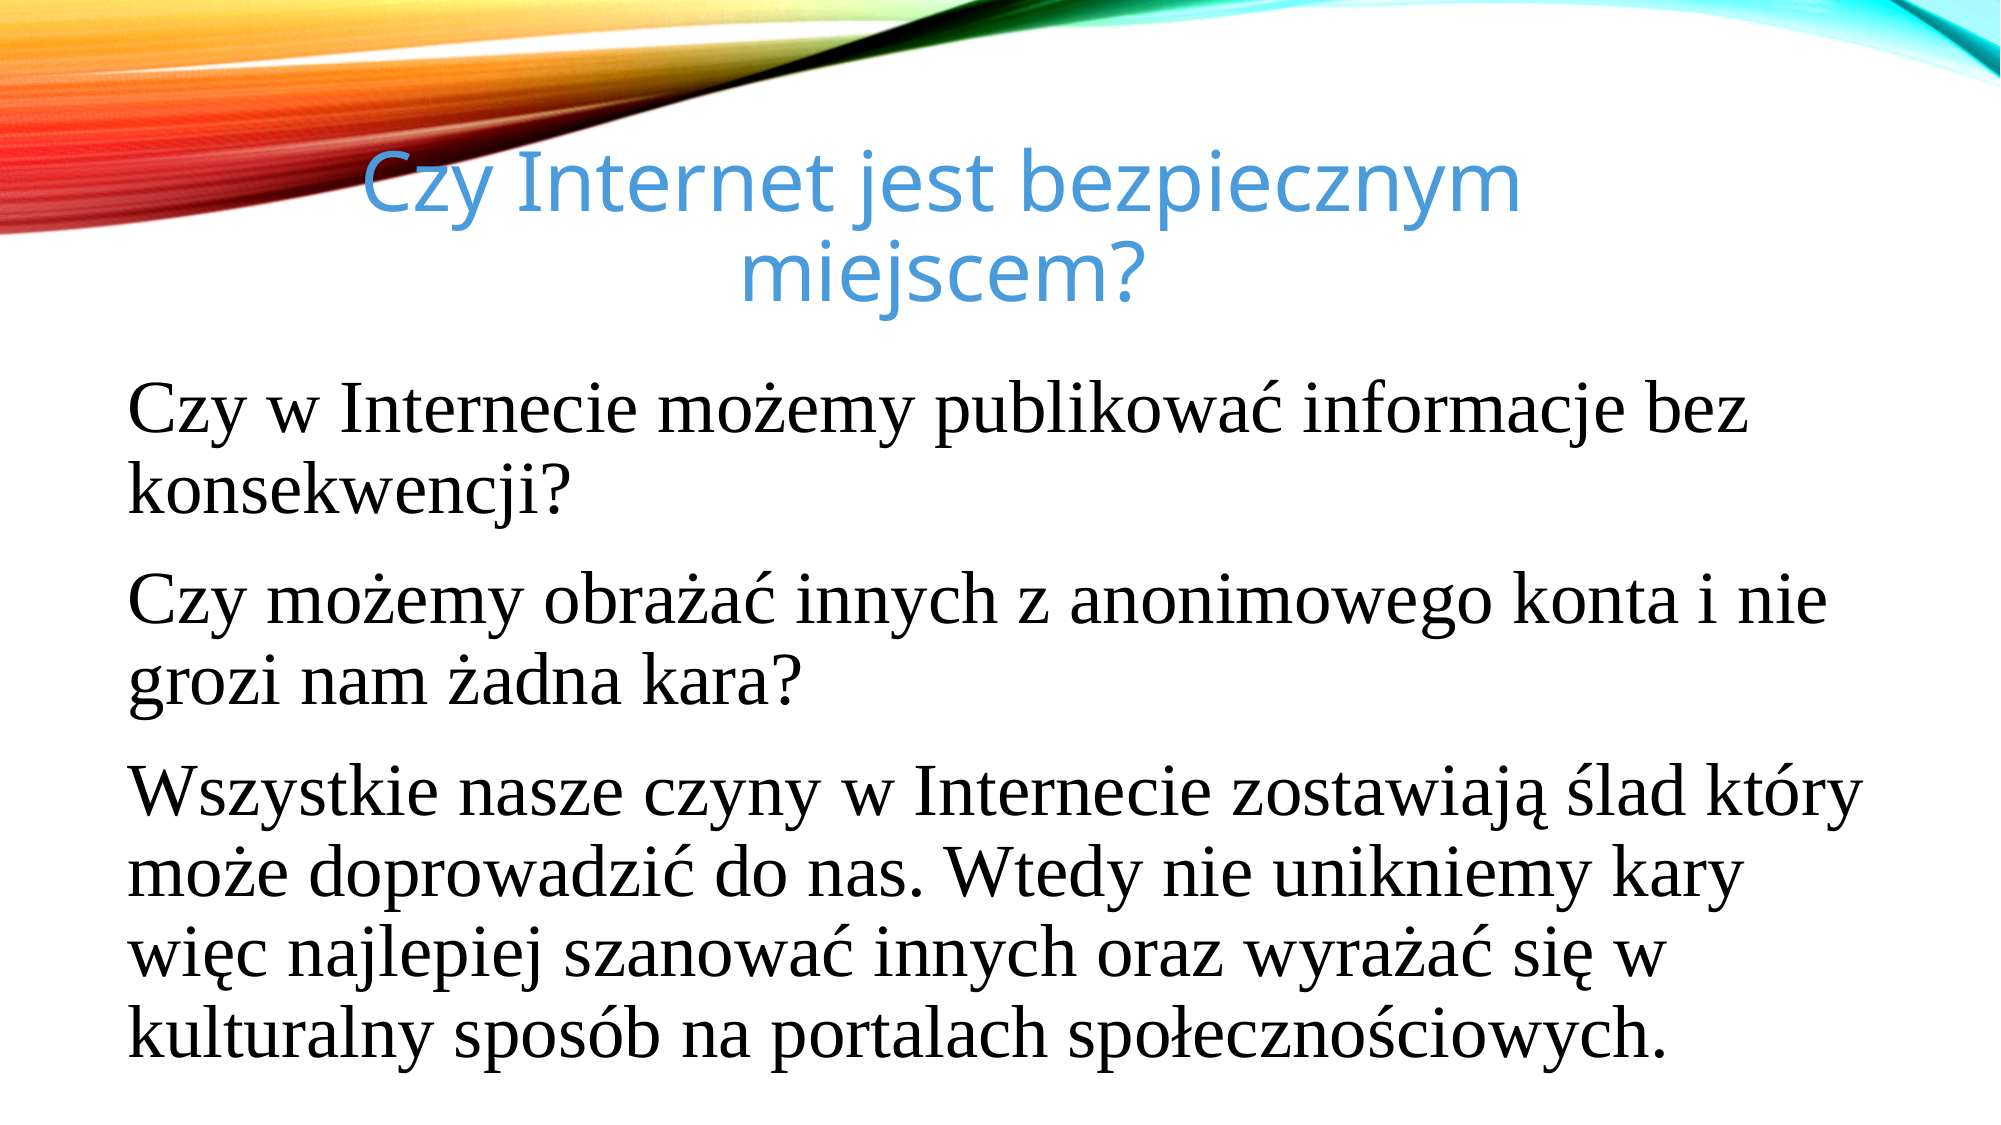

# Czy Internet jest bezpiecznym miejscem?
Czy w Internecie możemy publikować informacje bez konsekwencji?
Czy możemy obrażać innych z anonimowego konta i nie grozi nam żadna kara?
Wszystkie nasze czyny w Internecie zostawiają ślad który może doprowadzić do nas. Wtedy nie unikniemy kary więc najlepiej szanować innych oraz wyrażać się w kulturalny sposób na portalach społecznościowych.